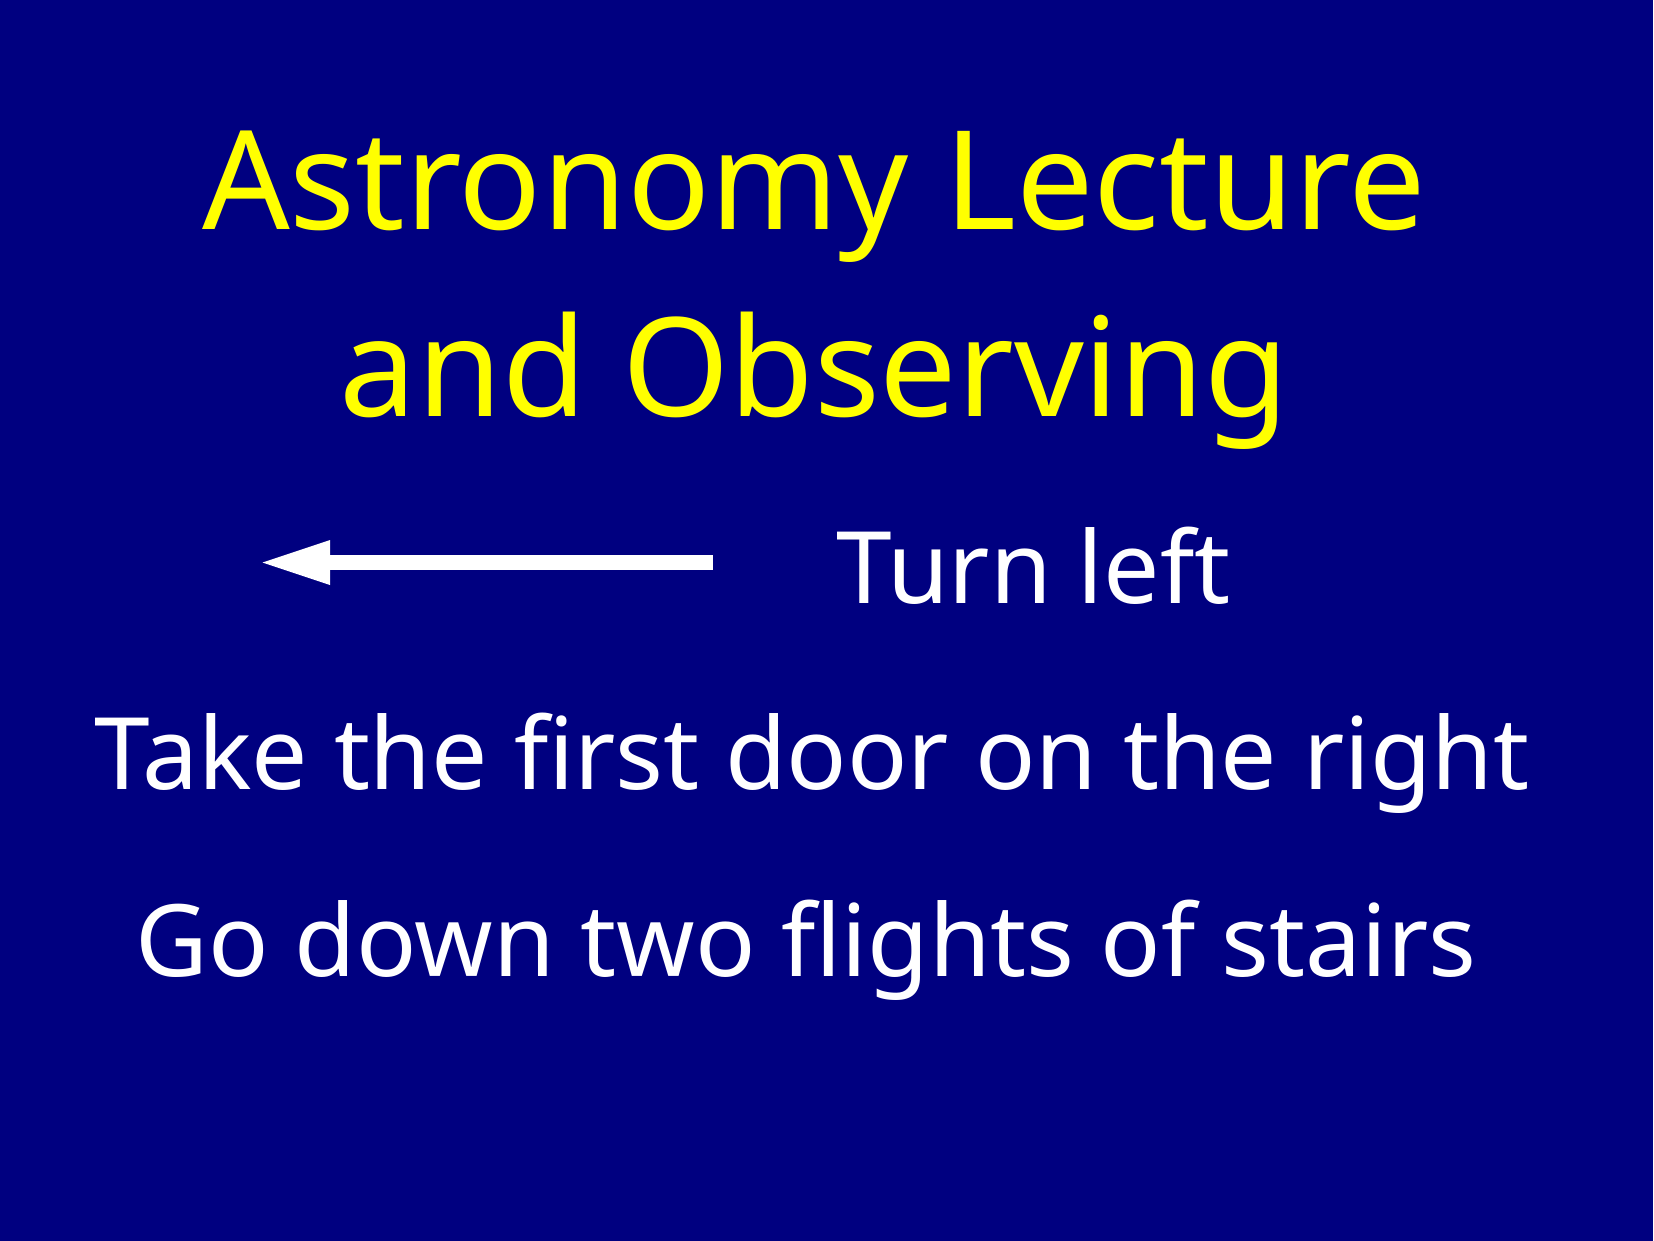

Astronomy Lecture and Observing
Turn left
Take the first door on the right
Go down two flights of stairs